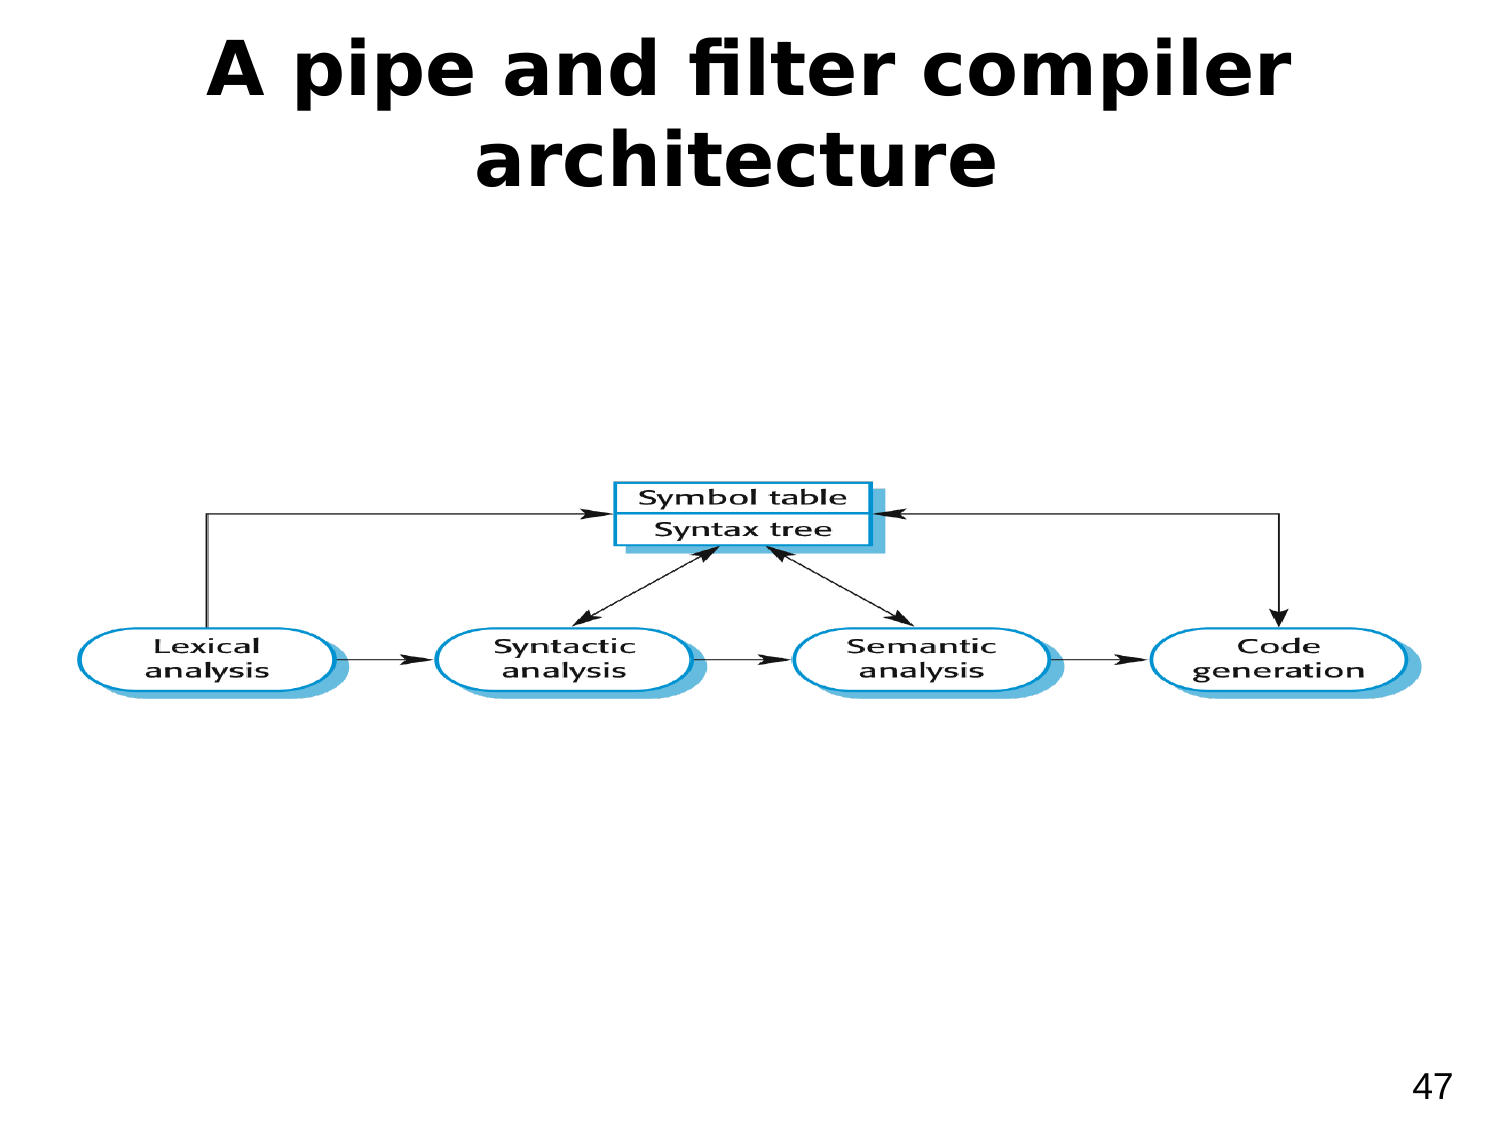

# A pipe and filter compiler architecture